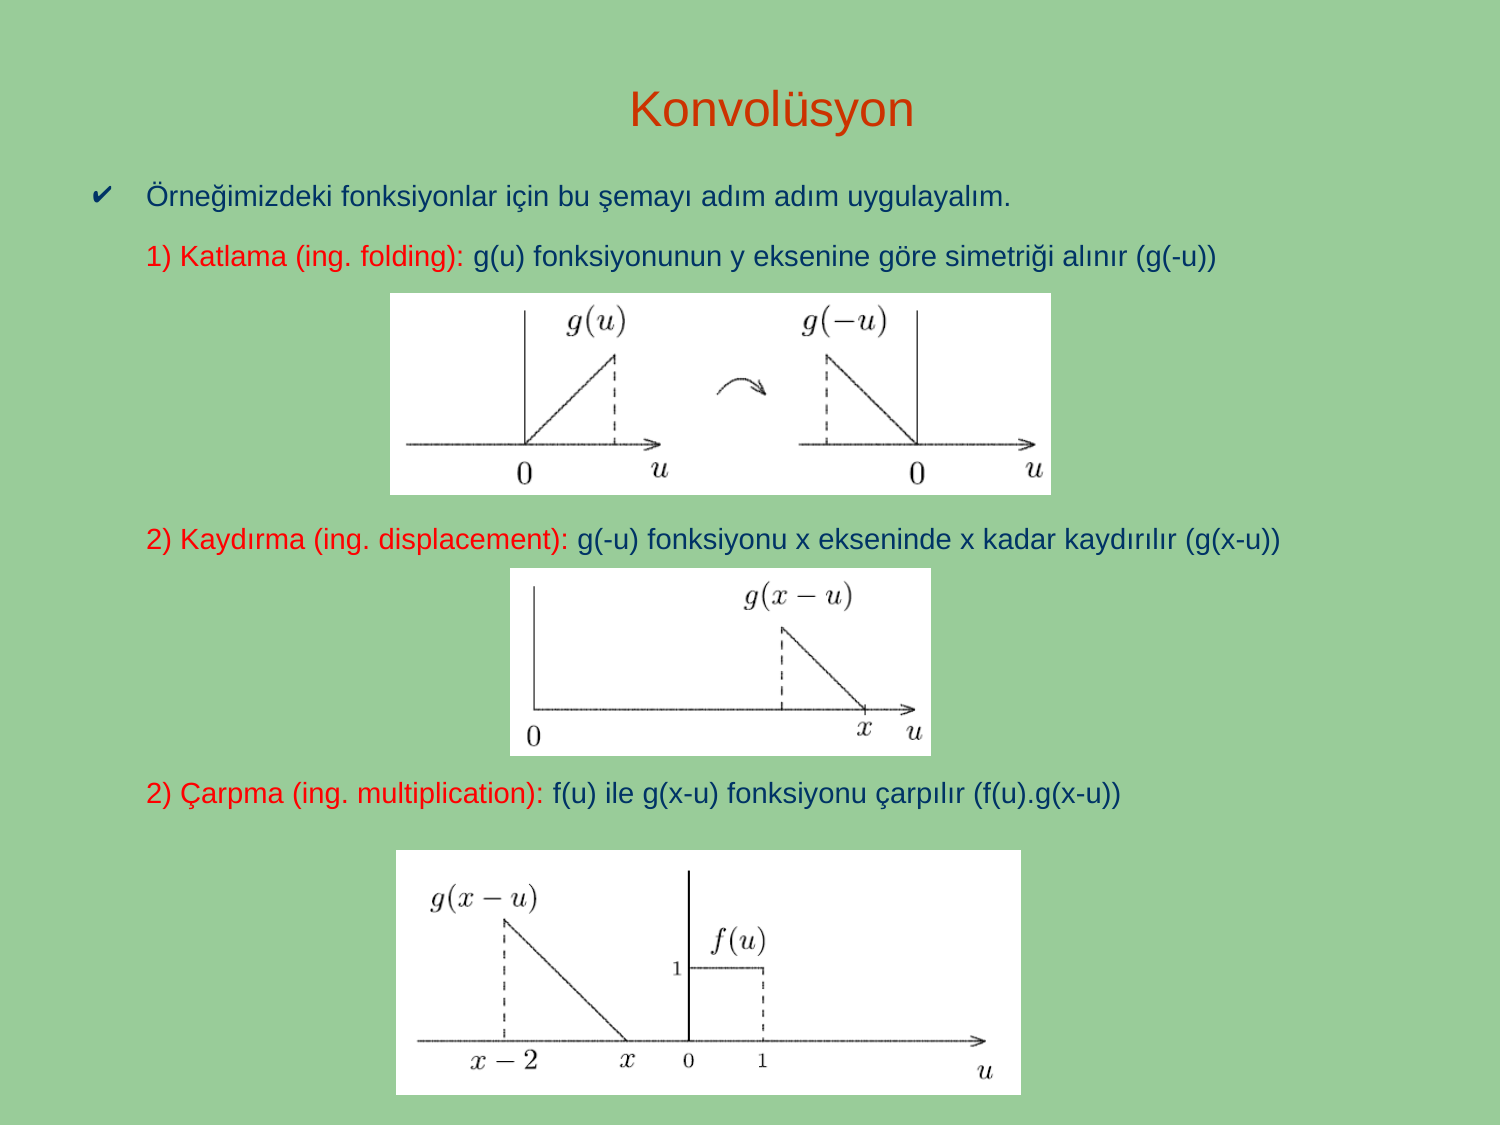

# Konvolüsyon
Örneğimizdeki fonksiyonlar için bu şemayı adım adım uygulayalım.
1) Katlama (ing. folding): g(u) fonksiyonunun y eksenine göre simetriği alınır (g(-u))
2) Kaydırma (ing. displacement): g(-u) fonksiyonu x ekseninde x kadar kaydırılır (g(x-u))
2) Çarpma (ing. multiplication): f(u) ile g(x-u) fonksiyonu çarpılır (f(u).g(x-u))